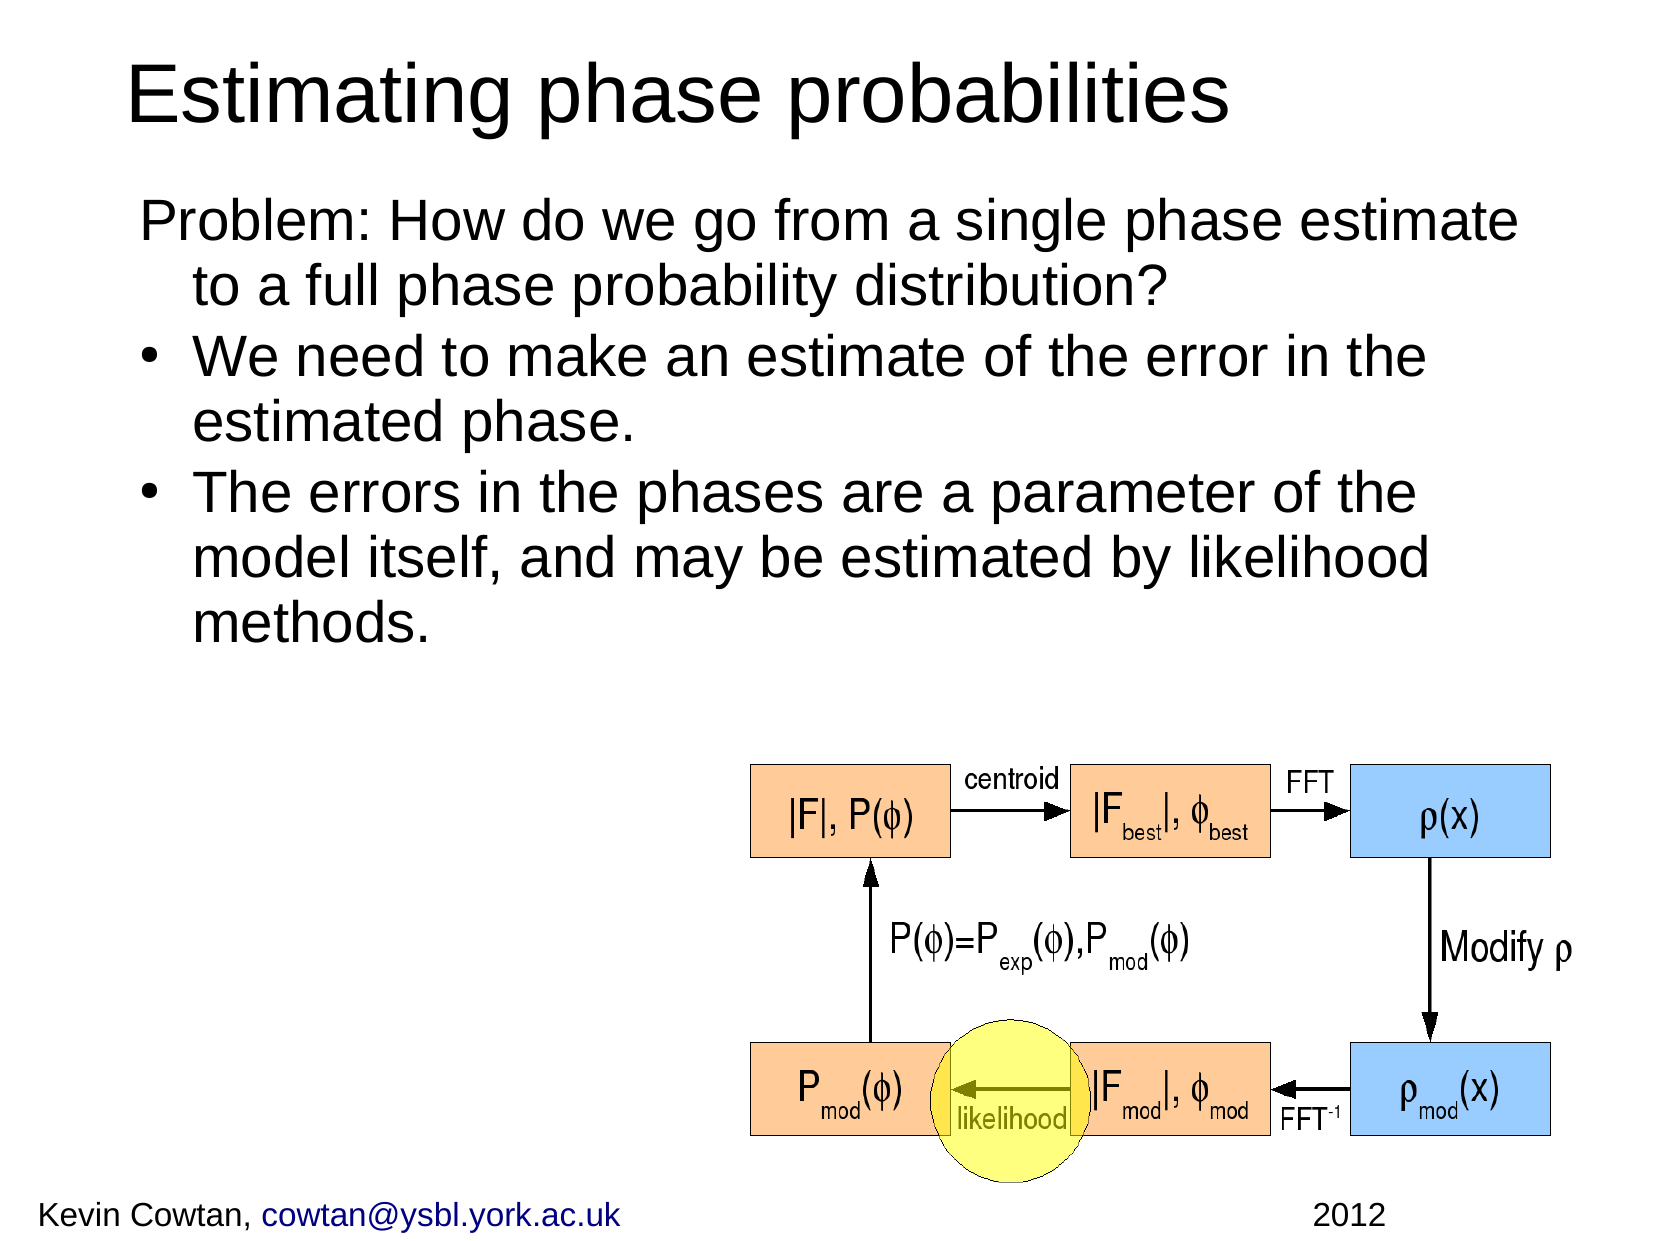

# Estimating phase probabilities
Problem: How do we go from a single phase estimate to a full phase probability distribution?
We need to make an estimate of the error in the estimated phase.
The errors in the phases are a parameter of the model itself, and may be estimated by likelihood methods.